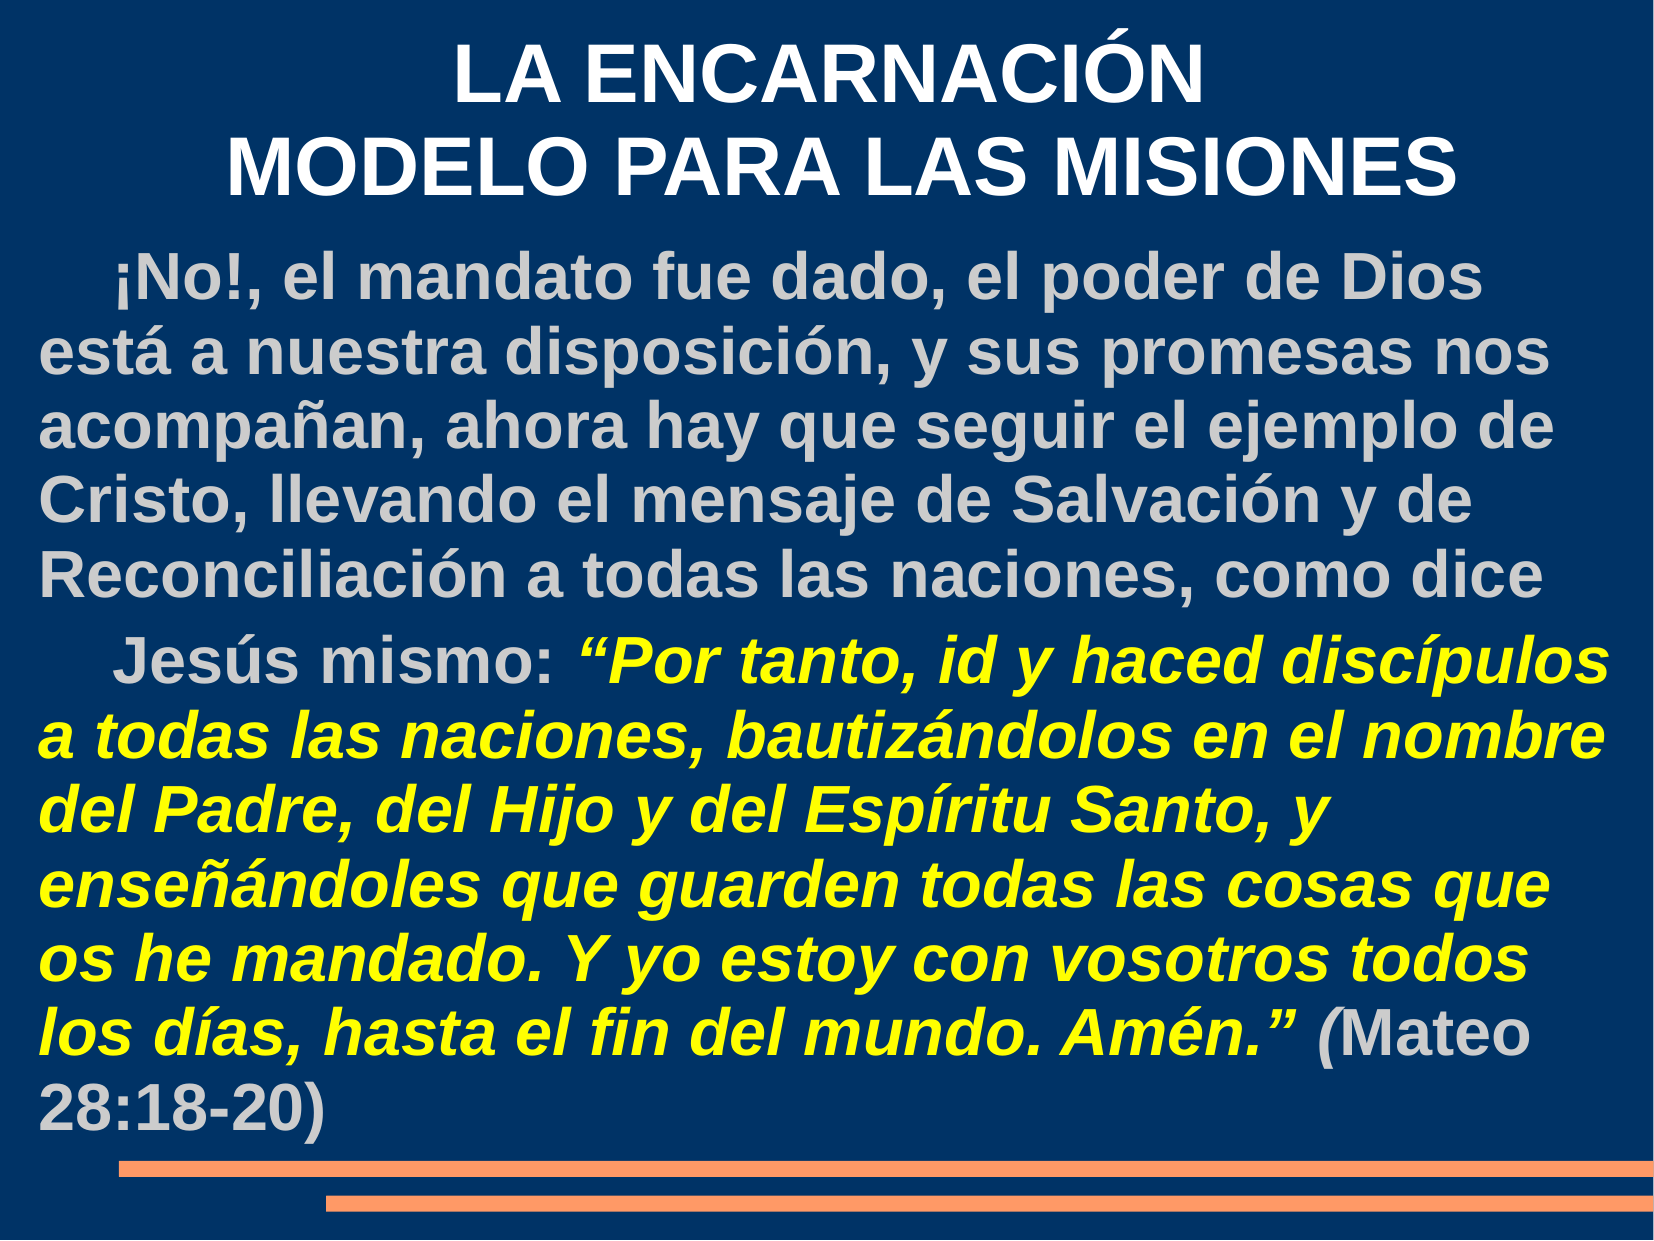

# LA ENCARNACIÓN MODELO PARA LAS MISIONES
¡No!, el mandato fue dado, el poder de Dios está a nuestra disposición, y sus promesas nos acompañan, ahora hay que seguir el ejemplo de Cristo, llevando el mensaje de Salvación y de Reconciliación a todas las naciones, como dice
Jesús mismo: “Por tanto, id y haced discípulos a todas las naciones, bautizándolos en el nombre del Padre, del Hijo y del Espíritu Santo, y enseñándoles que guarden todas las cosas que os he mandado. Y yo estoy con vosotros todos los días, hasta el fin del mundo. Amén.” (Mateo 28:18-20)